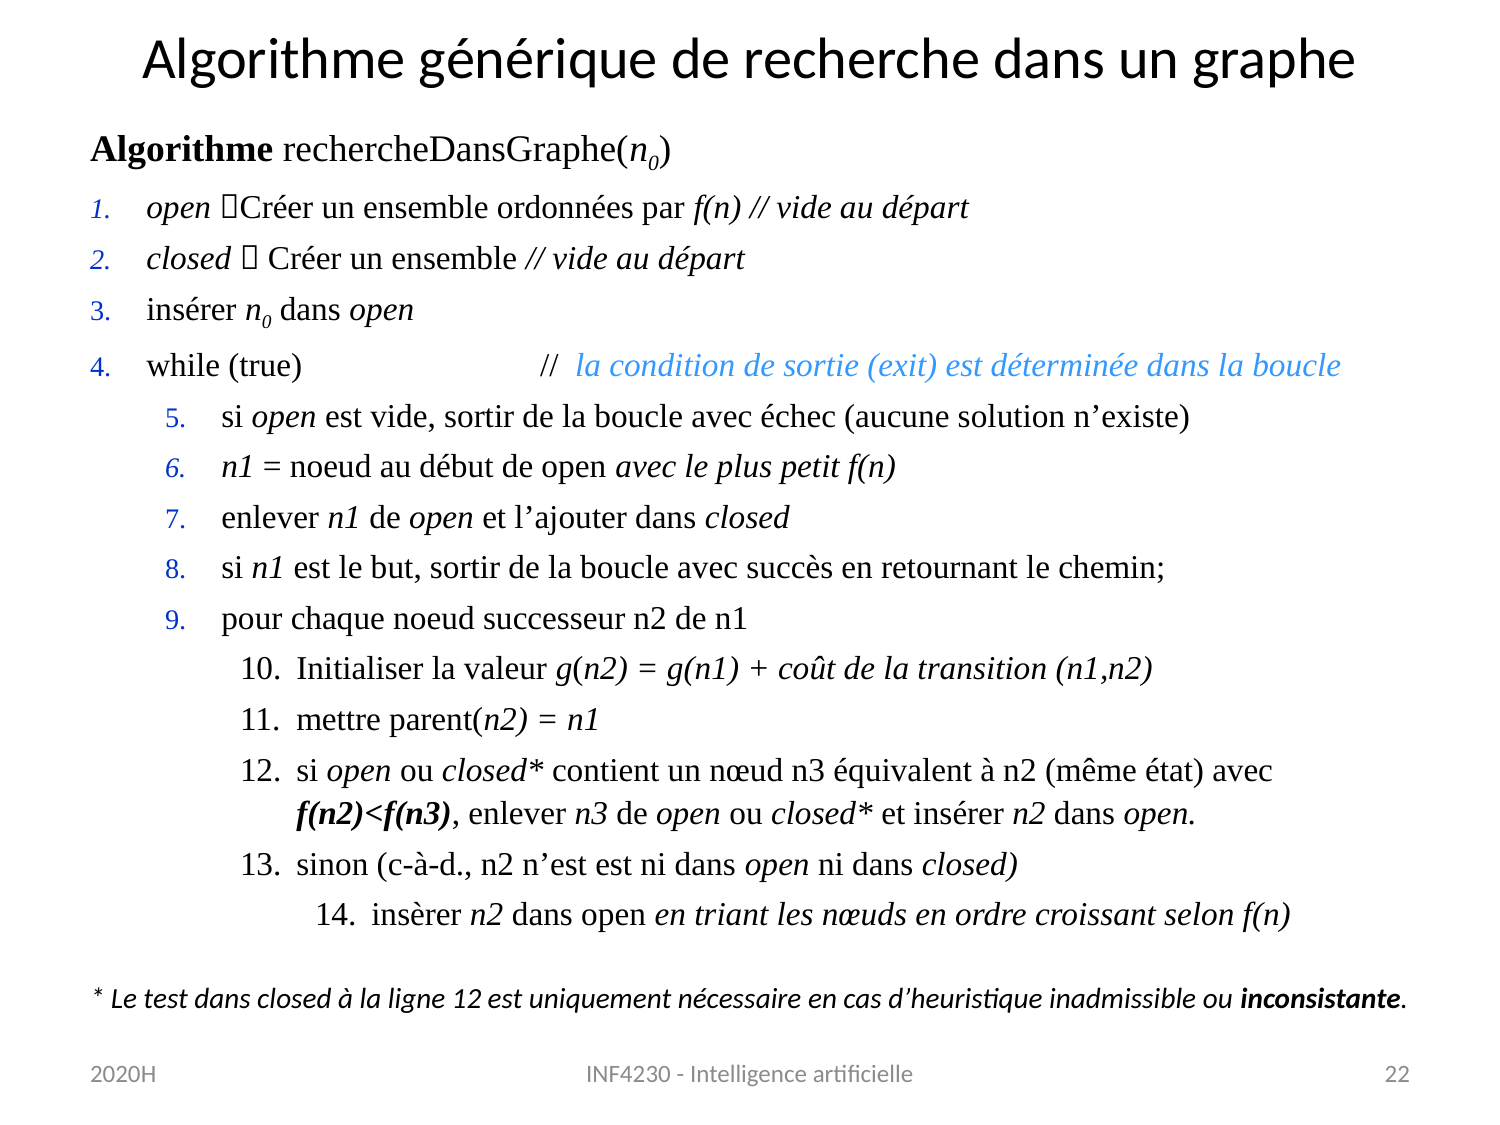

# Algorithme générique de recherche dans un graphe
Algorithme rechercheDansGraphe(n0)
open Créer un ensemble ordonnées par f(n) // vide au départ
closed  Créer un ensemble // vide au départ
insérer n0 dans open
while (true) 		 // la condition de sortie (exit) est déterminée dans la boucle
si open est vide, sortir de la boucle avec échec (aucune solution n’existe)
n1 = noeud au début de open avec le plus petit f(n)
enlever n1 de open et l’ajouter dans closed
si n1 est le but, sortir de la boucle avec succès en retournant le chemin;
pour chaque noeud successeur n2 de n1
Initialiser la valeur g(n2) = g(n1) + coût de la transition (n1,n2)
mettre parent(n2) = n1
si open ou closed* contient un nœud n3 équivalent à n2 (même état) avec f(n2)<f(n3), enlever n3 de open ou closed* et insérer n2 dans open.
sinon (c-à-d., n2 n’est est ni dans open ni dans closed)
insèrer n2 dans open en triant les nœuds en ordre croissant selon f(n)
* Le test dans closed à la ligne 12 est uniquement nécessaire en cas d’heuristique inadmissible ou inconsistante.
2020H
INF4230 - Intelligence artificielle